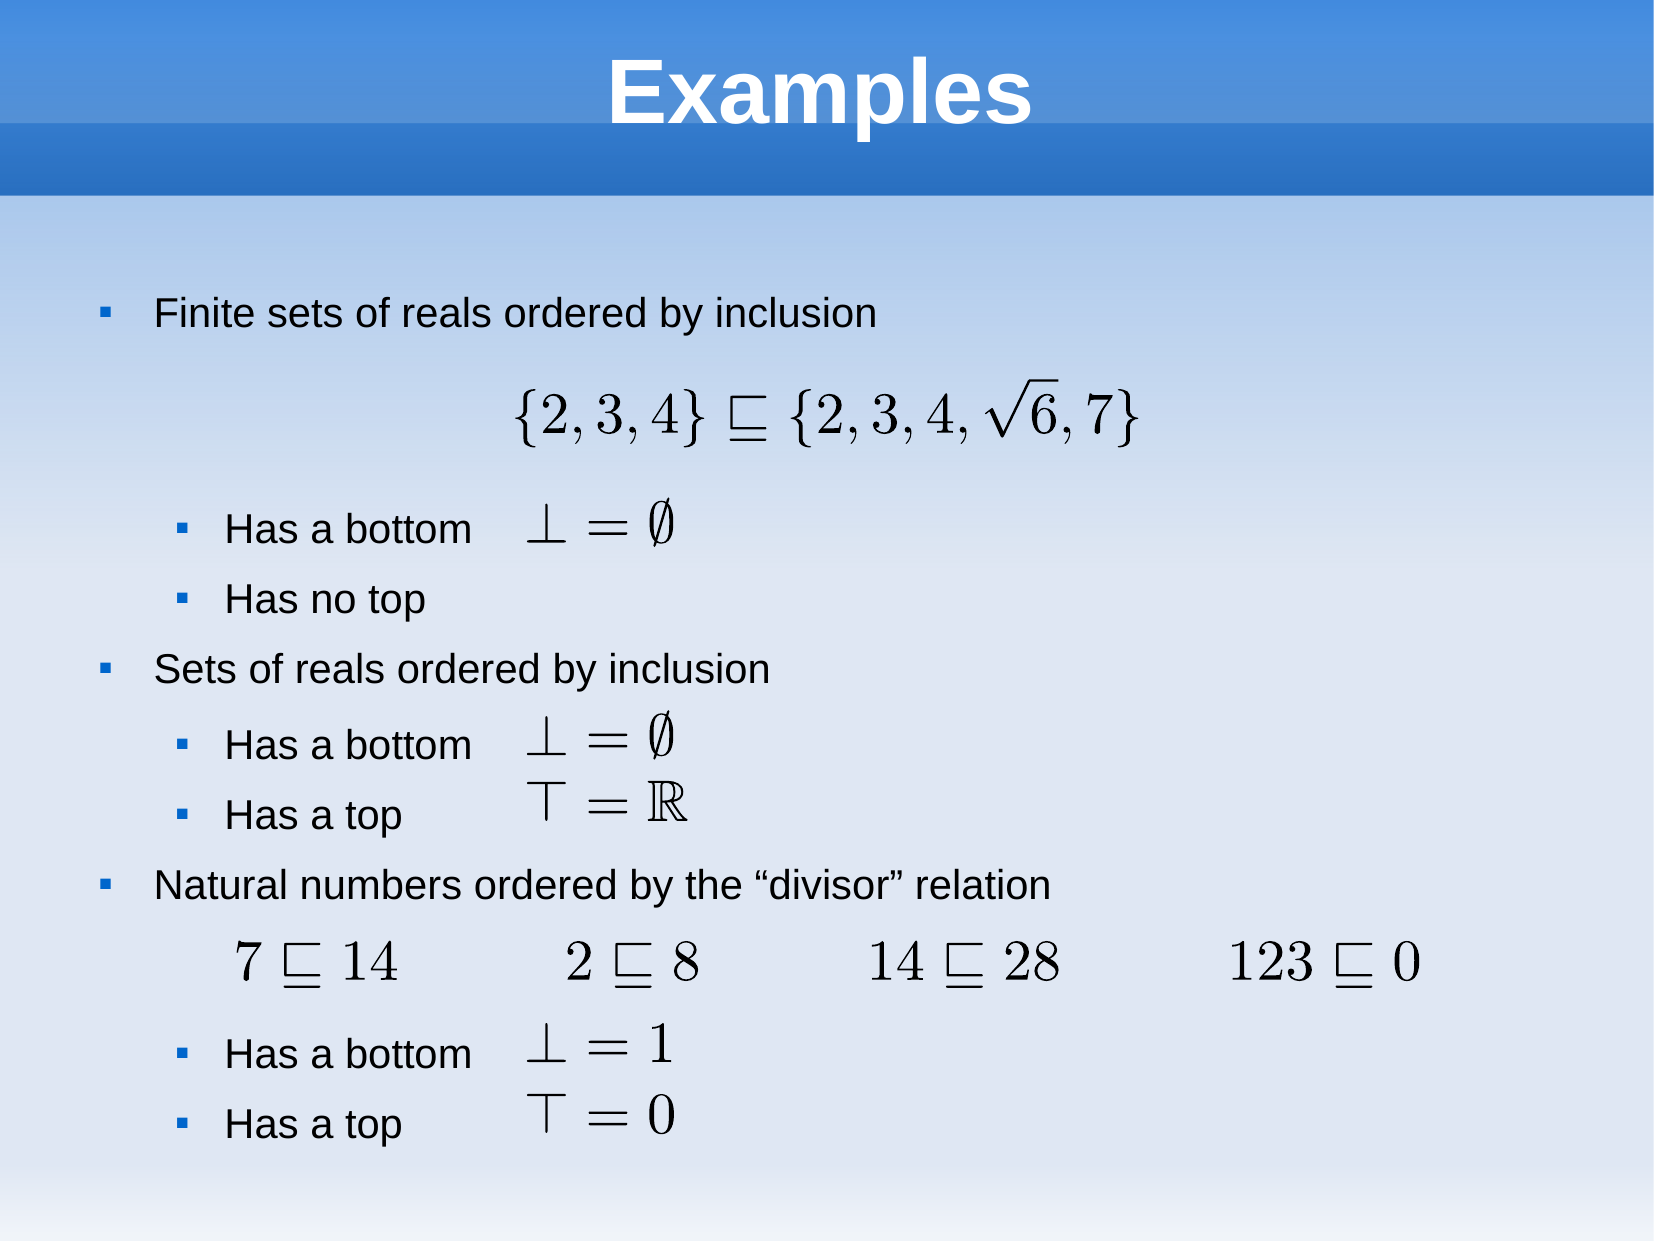

# Examples
Finite sets of reals ordered by inclusion
Has a bottom
Has no top
Sets of reals ordered by inclusion
Has a bottom
Has a top
Natural numbers ordered by the “divisor” relation
Has a bottom
Has a top